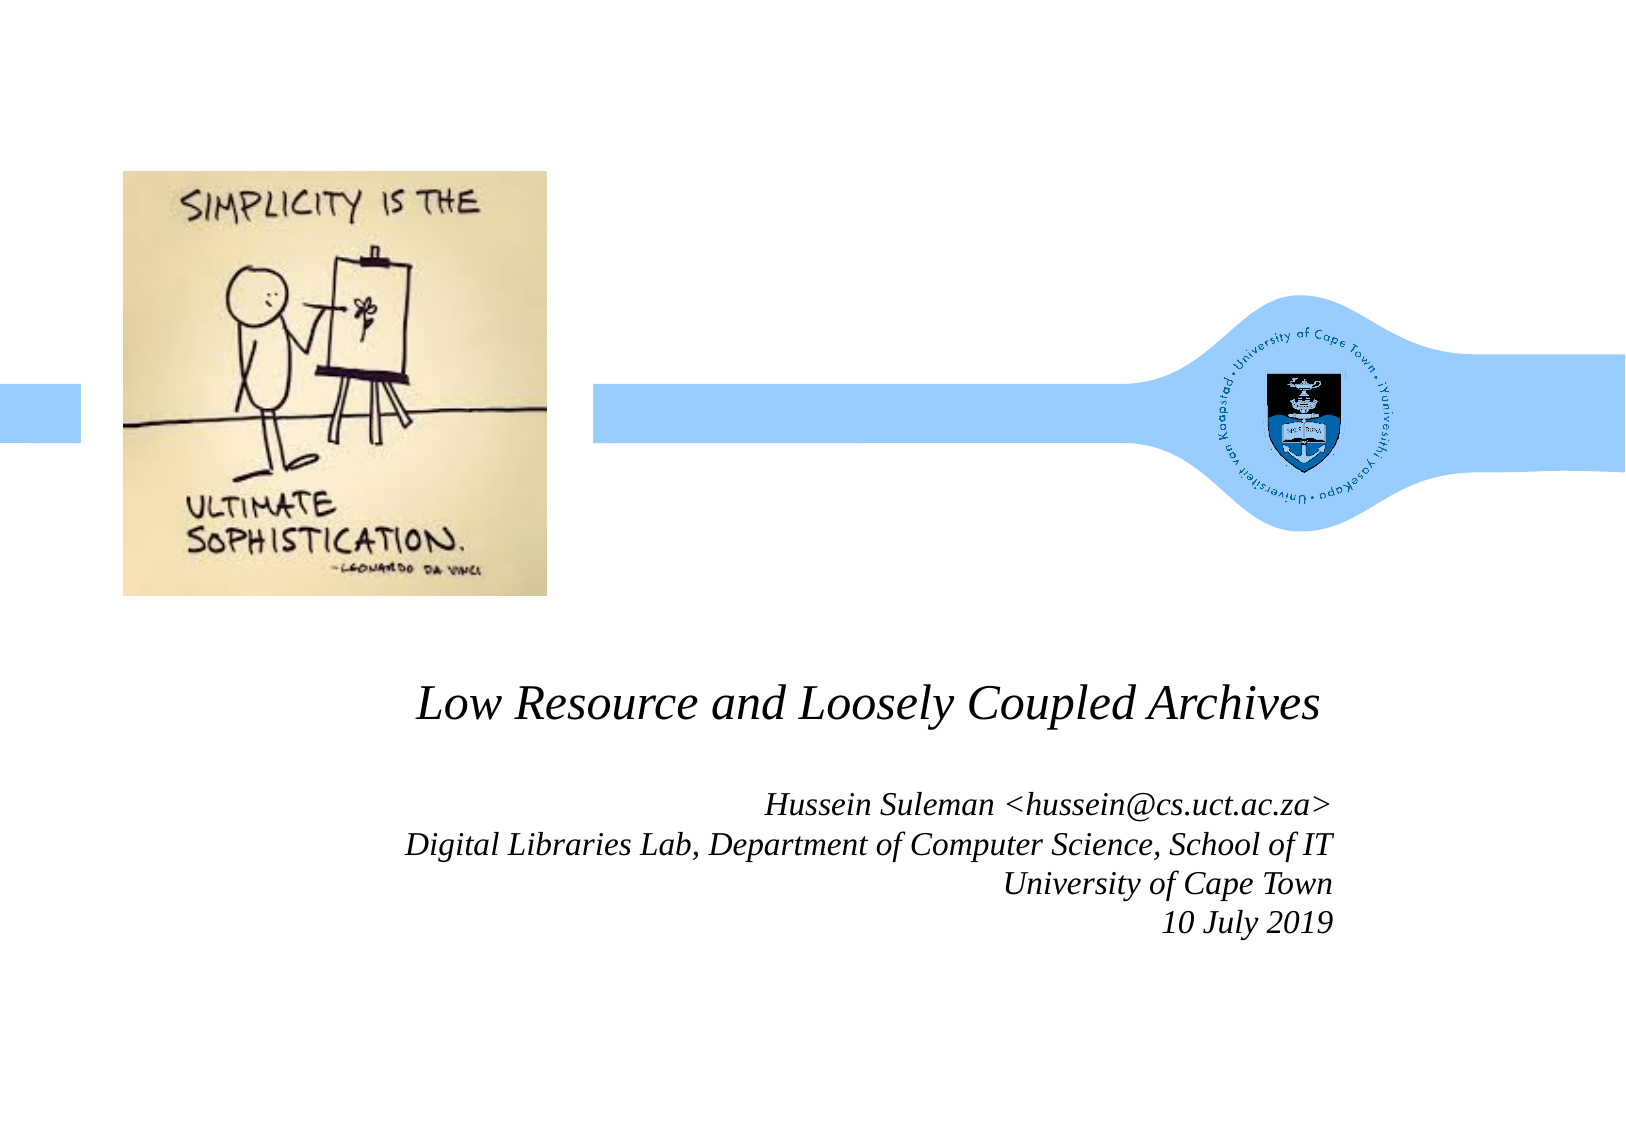

Low Resource and Loosely Coupled Archives
Hussein Suleman <hussein@cs.uct.ac.za>
Digital Libraries Lab, Department of Computer Science, School of IT
University of Cape Town
10 July 2019